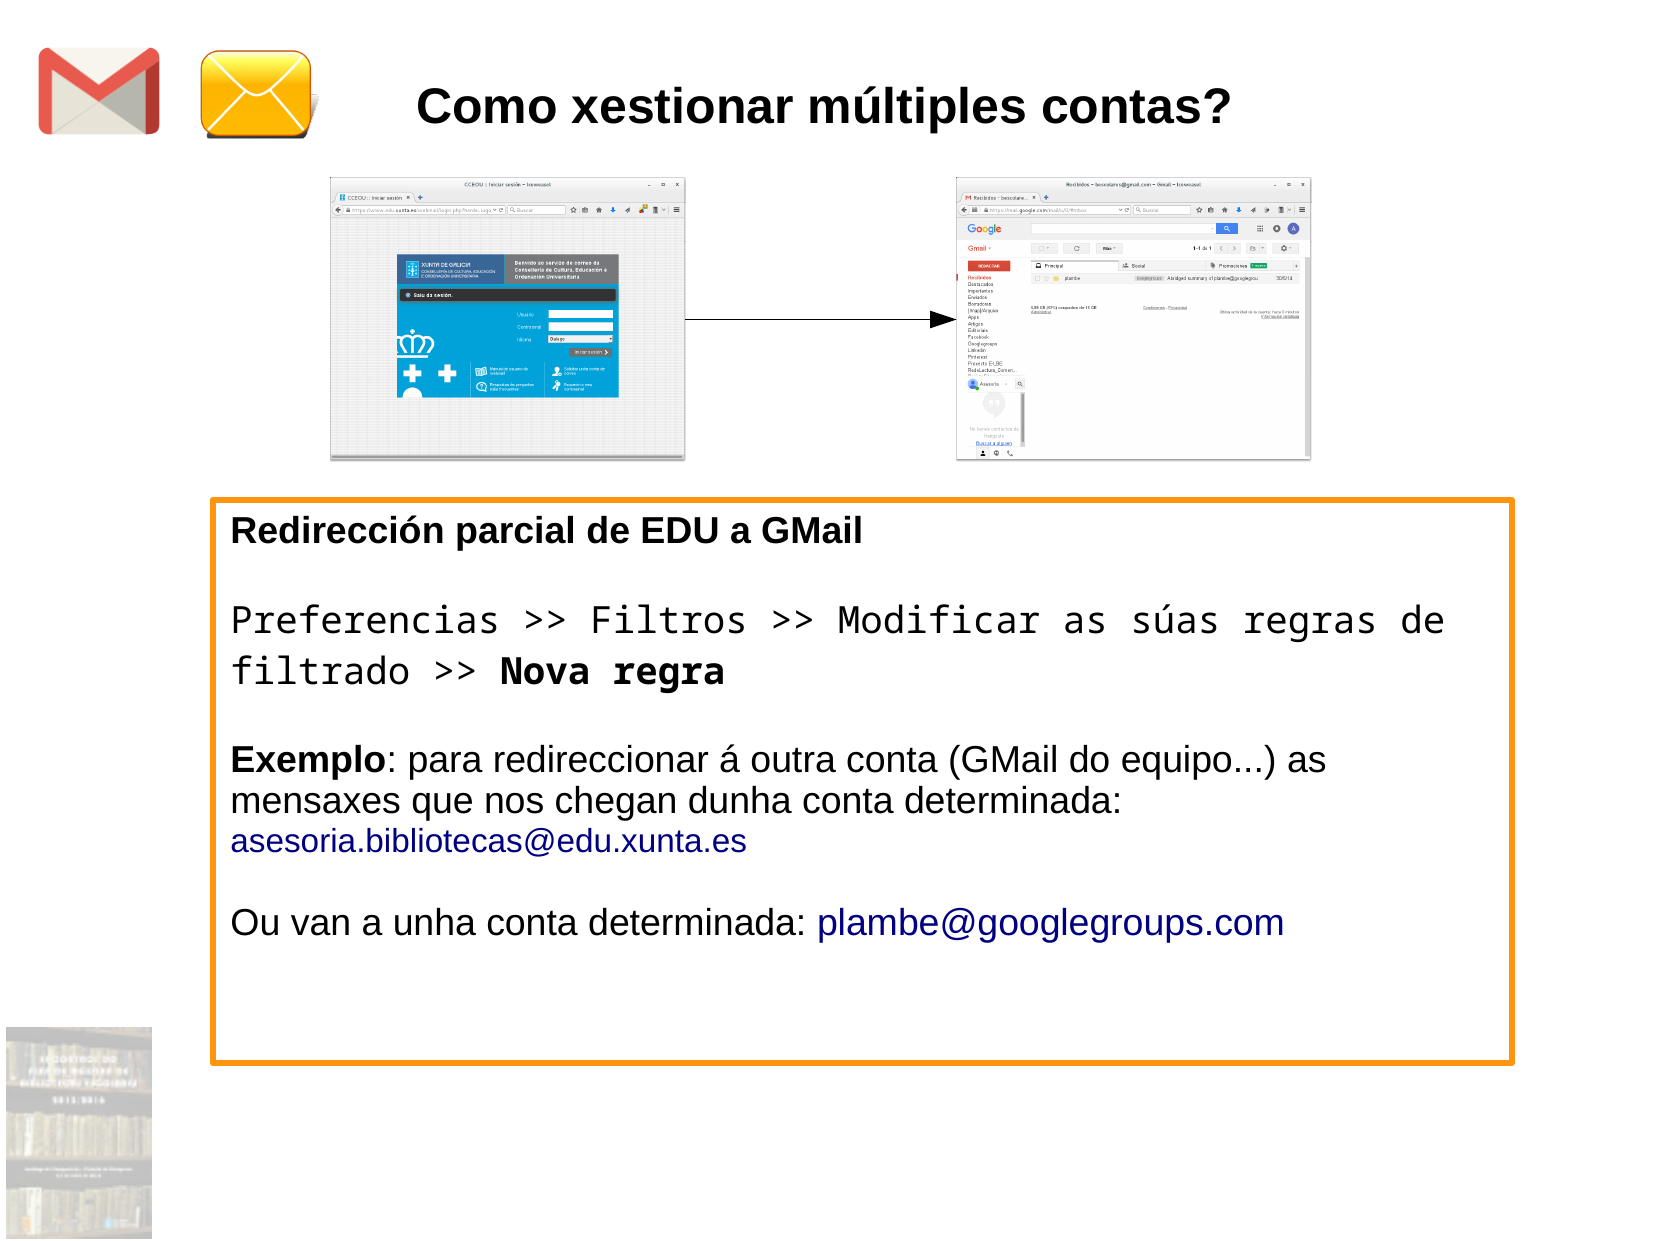

Como xestionar múltiples contas?
Redirección parcial de EDU a GMail
Preferencias >> Filtros >> Modificar as súas regras de filtrado >> Nova regra
Exemplo: para redireccionar á outra conta (GMail do equipo...) as mensaxes que nos chegan dunha conta determinada: asesoria.bibliotecas@edu.xunta.es
Ou van a unha conta determinada: plambe@googlegroups.com